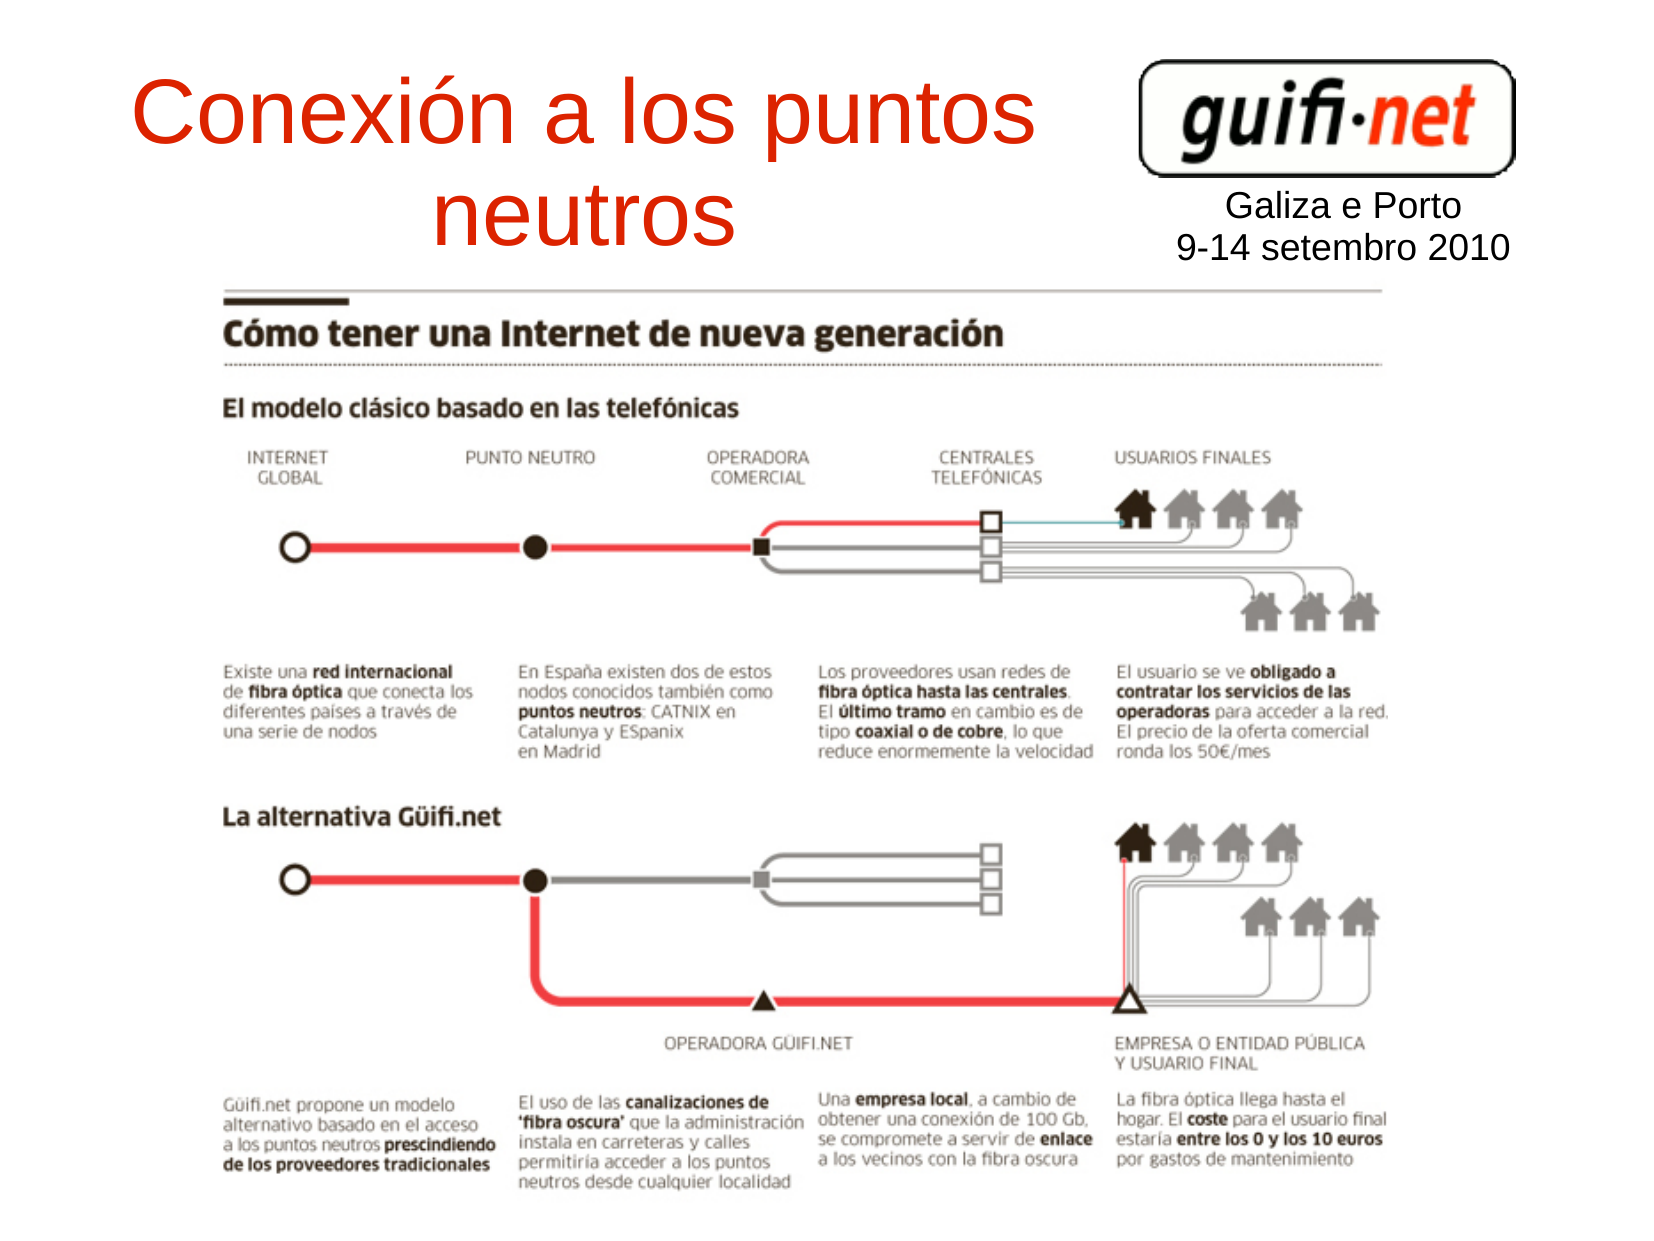

# Conexión a los puntos neutros
Galiza e Porto
9-14 setembro 2010